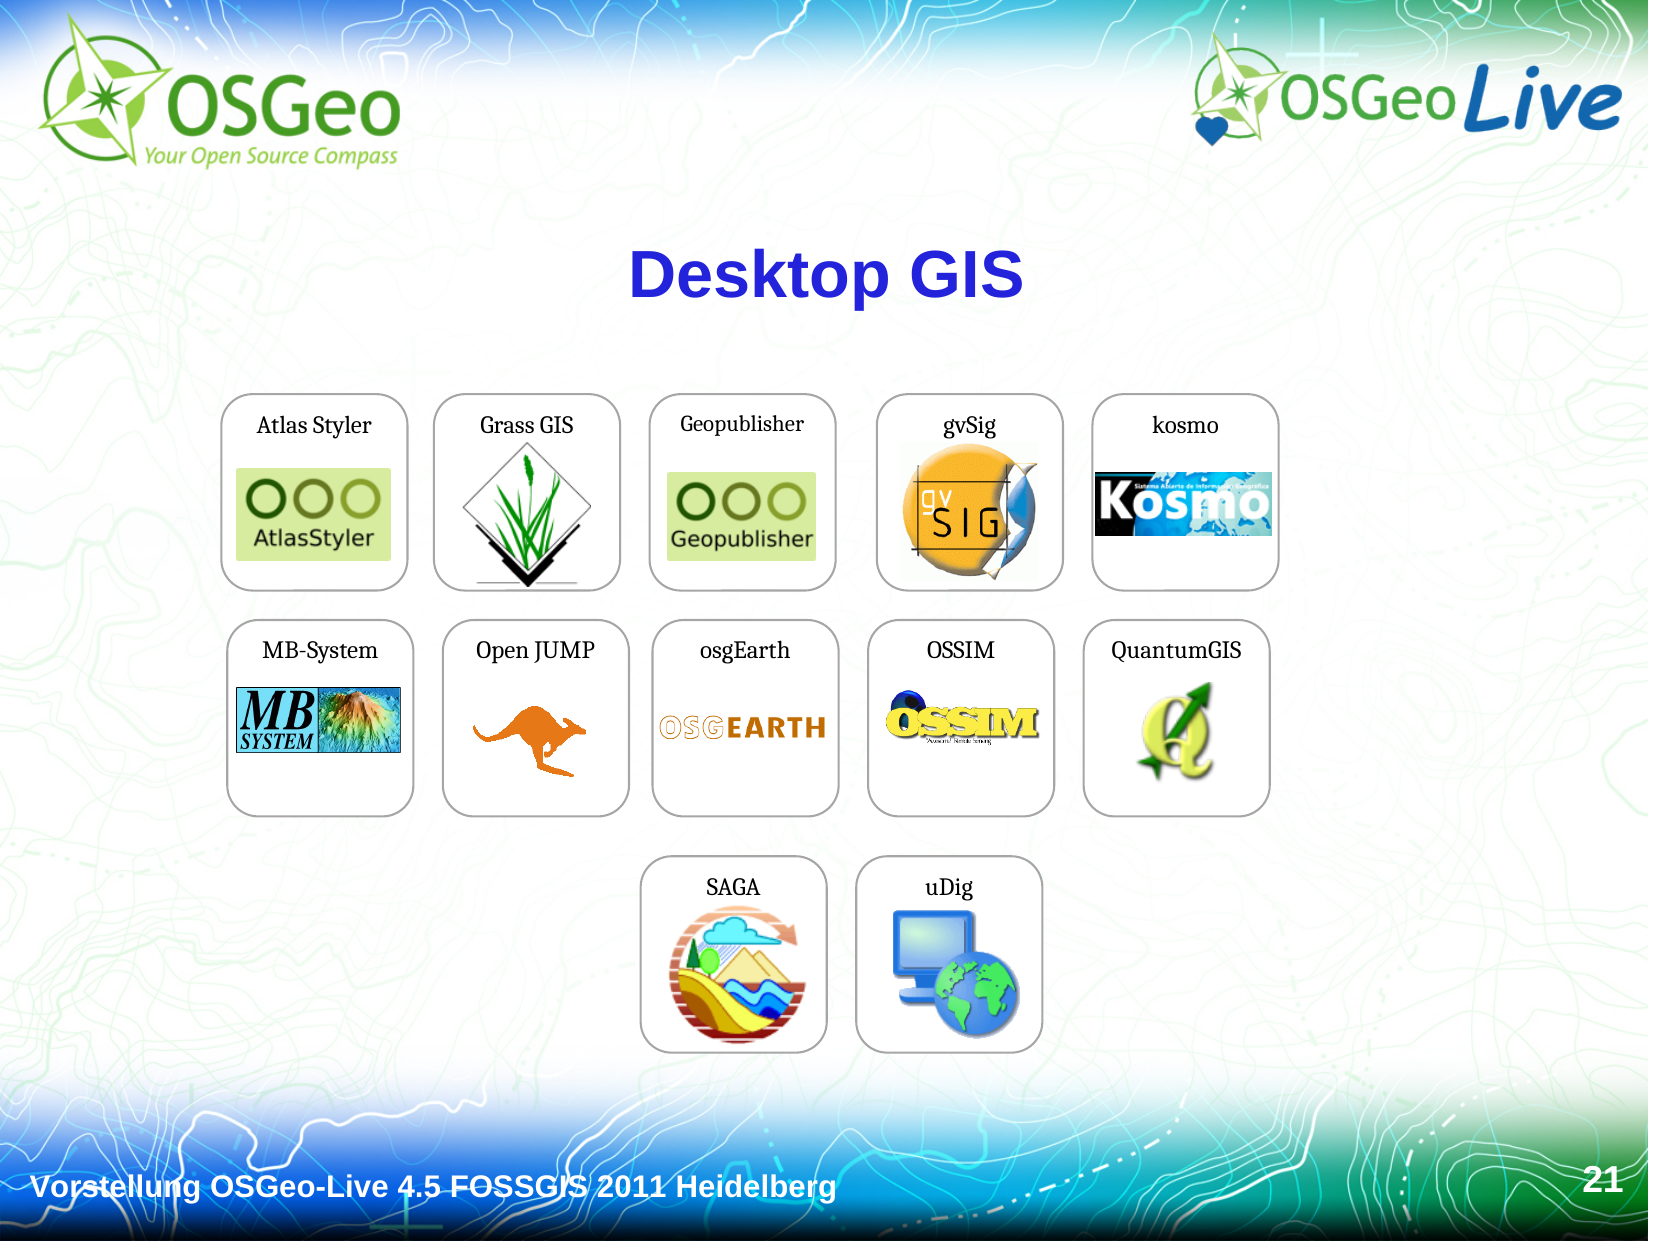

# Desktop GIS
Atlas Styler
Grass GIS
Geopublisher
gvSig
kosmo
MB-System
Open JUMP
osgEarth
OSSIM
QuantumGIS
SAGA
uDig